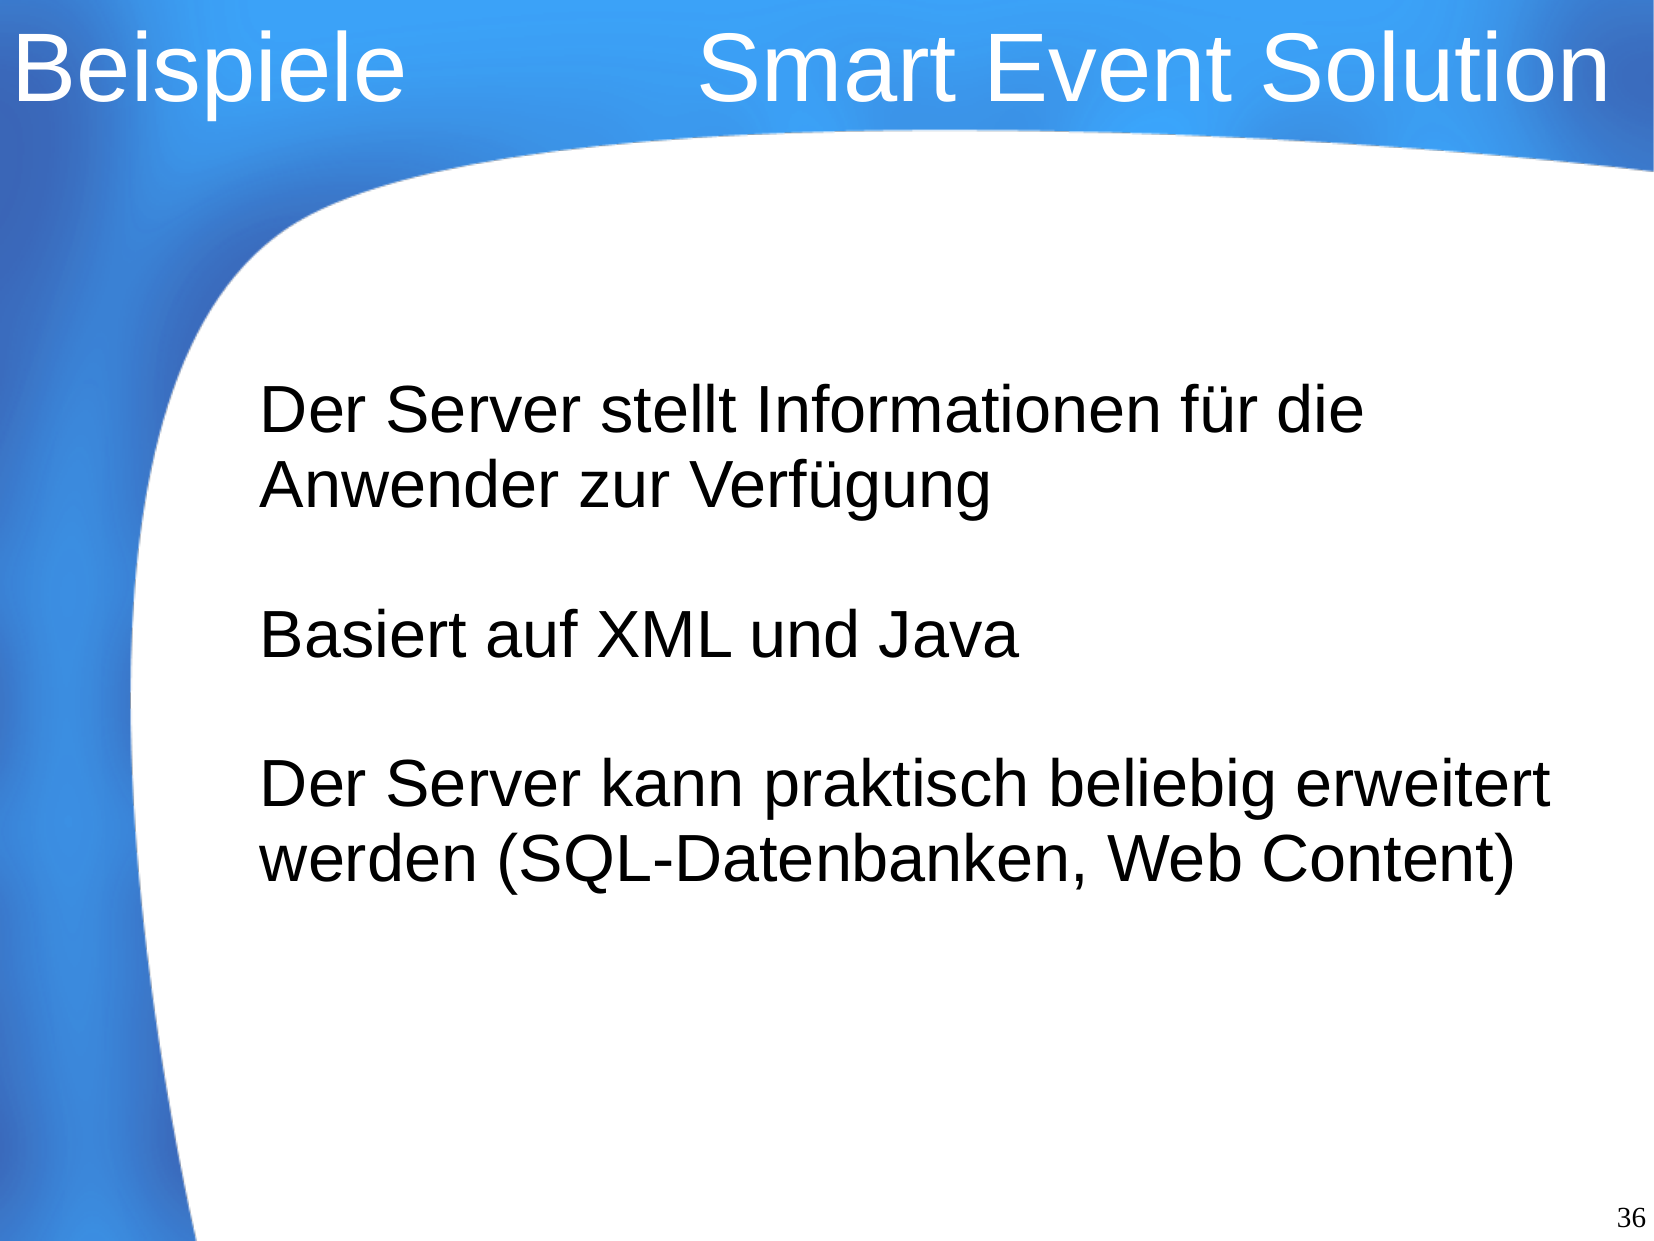

Beispiele
# Smart Event Solution
Der Server stellt Informationen für die Anwender zur Verfügung
Basiert auf XML und Java
Der Server kann praktisch beliebig erweitert werden (SQL-Datenbanken, Web Content)
36